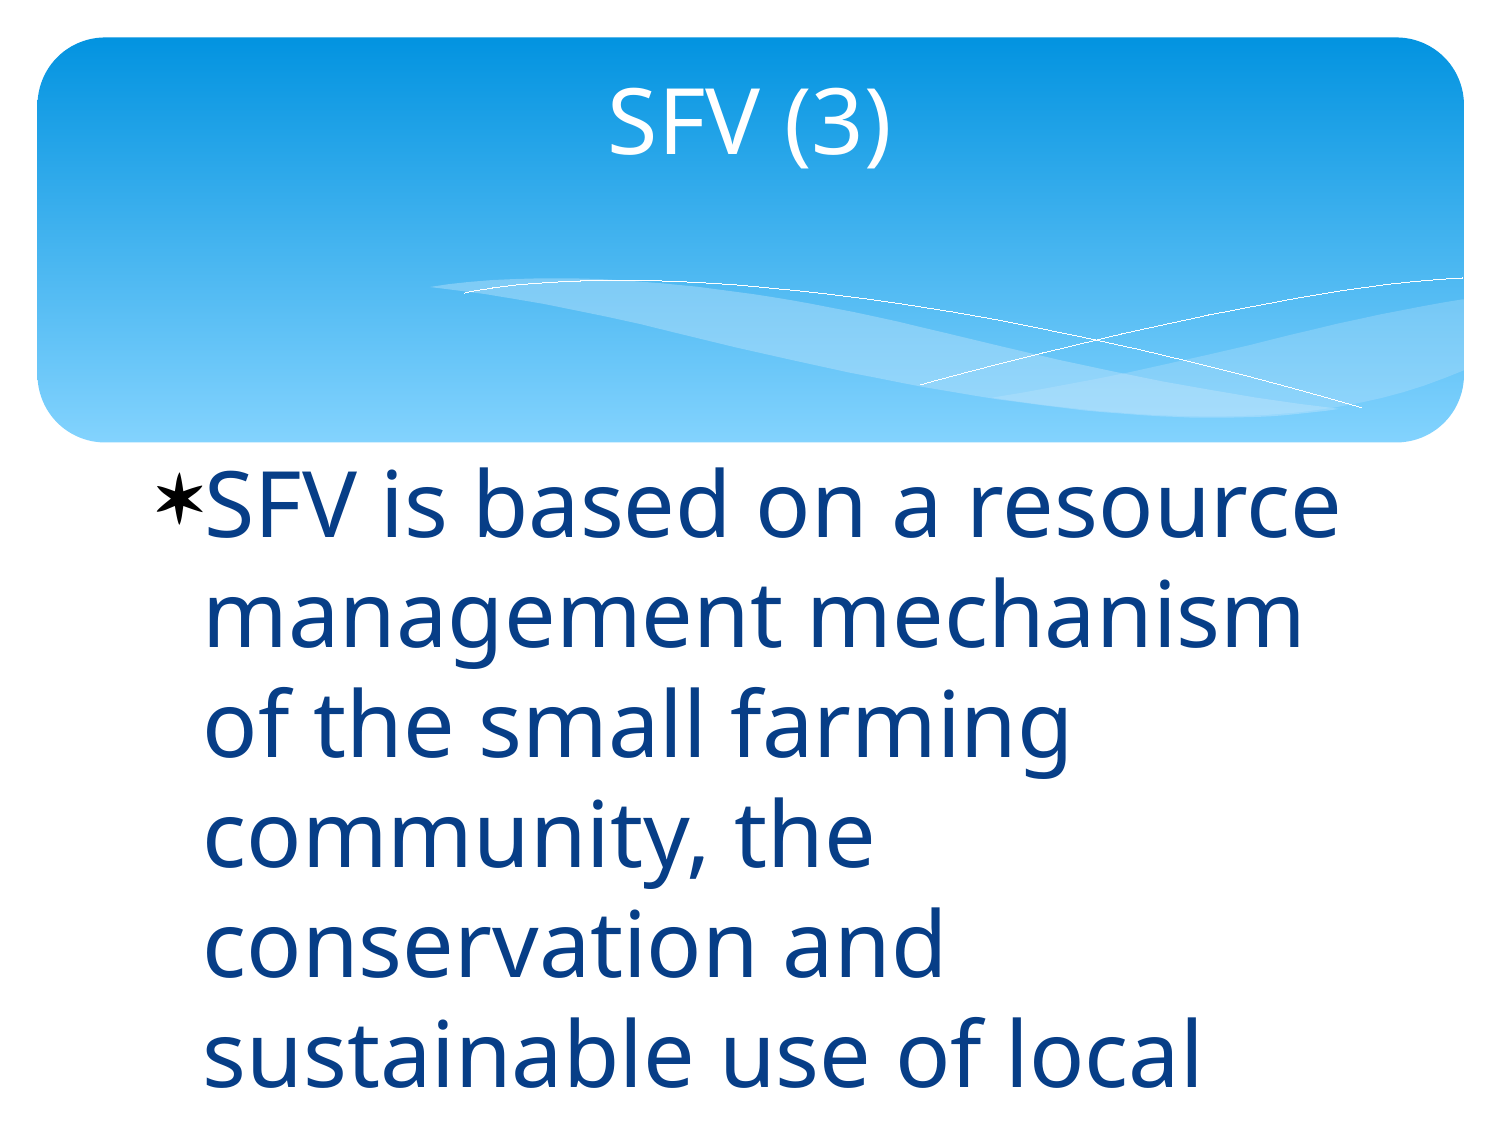

SFV (3)
# SFV is based on a resource management mechanism of the small farming community, the conservation and sustainable use of local agro-biodiversity and the fair and equitable sharing of benefits arising from their use. It also follows the methodology of environmental mainstreaming in the decision-making and socio-economic planning, as appears more and more in the international cooperation for development.
This model is customizable to the cultures of different countries and to any objective of enhancement of people with special attention to weak persons.